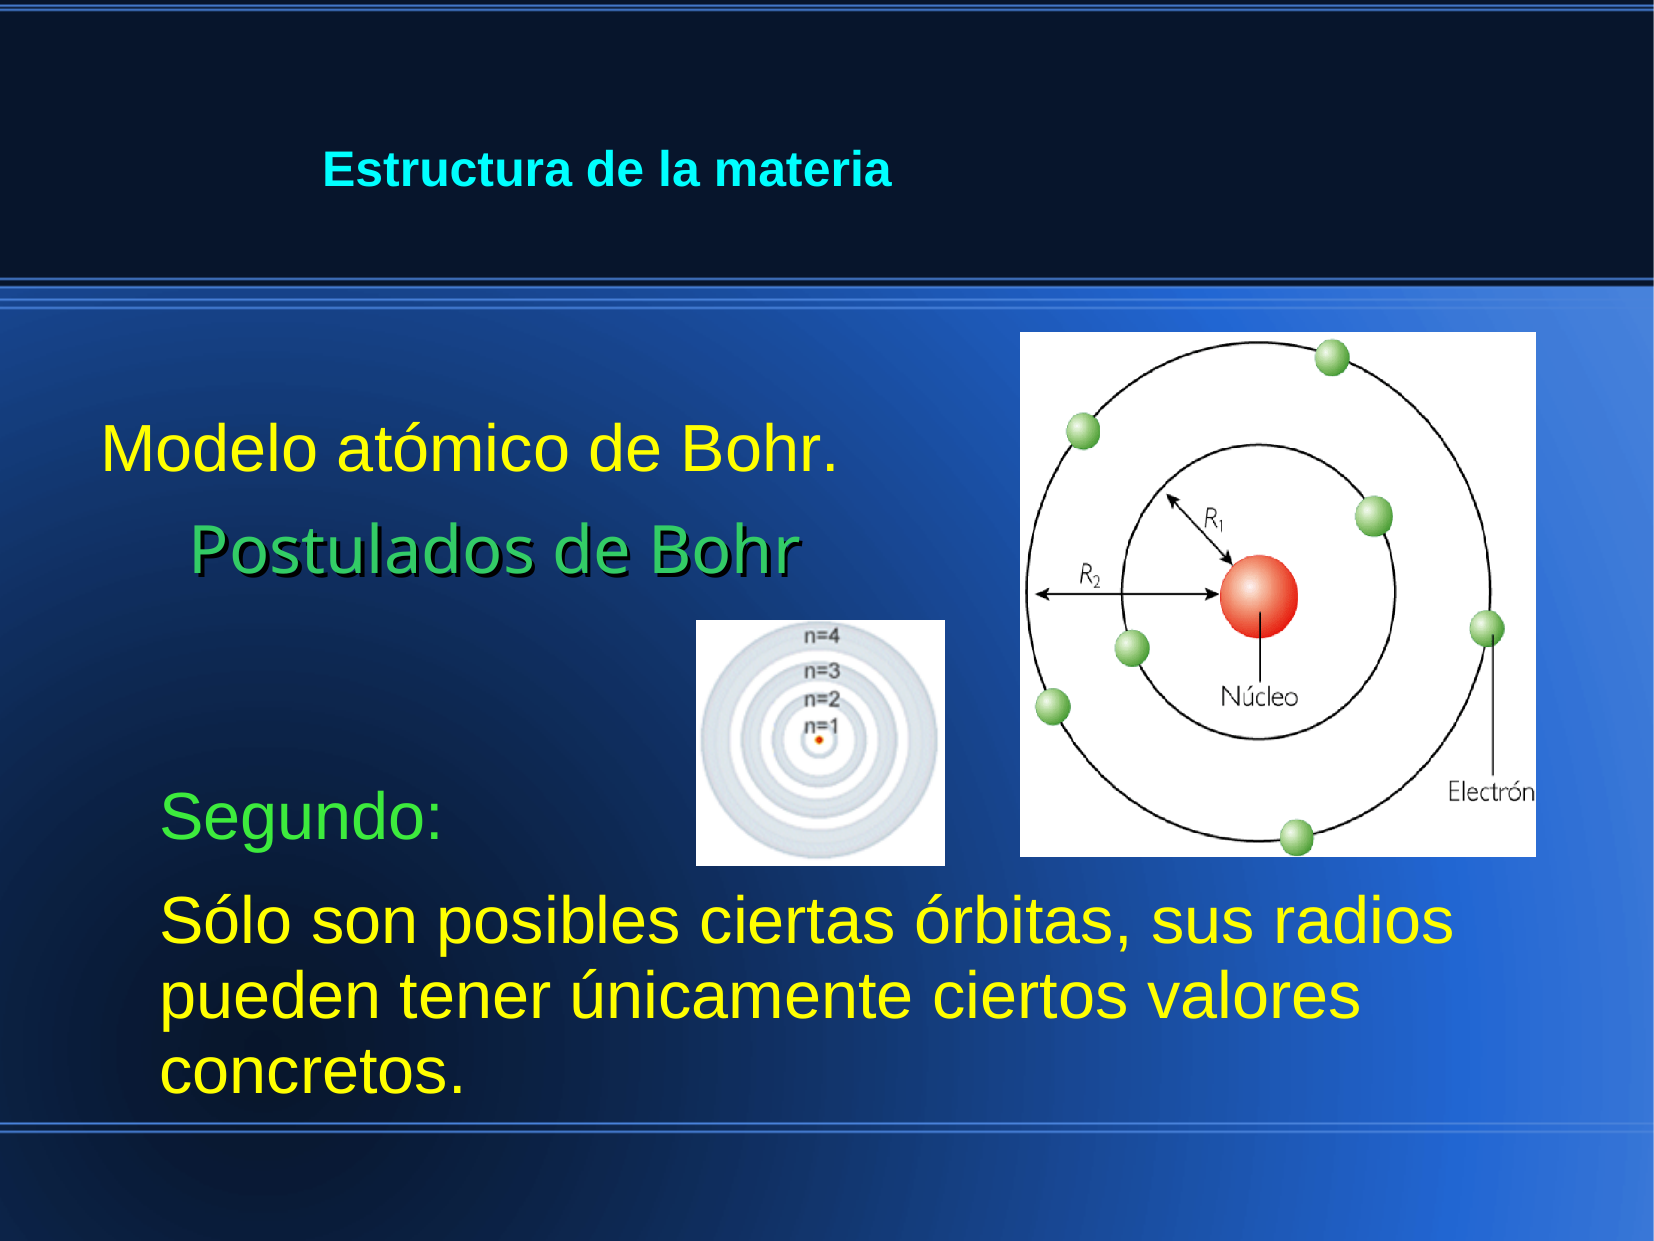

Estructura de la materia
# Modelo atómico de Bohr.
Postulados de Bohr
Segundo:
Sólo son posibles ciertas órbitas, sus radios pueden tener únicamente ciertos valores concretos.